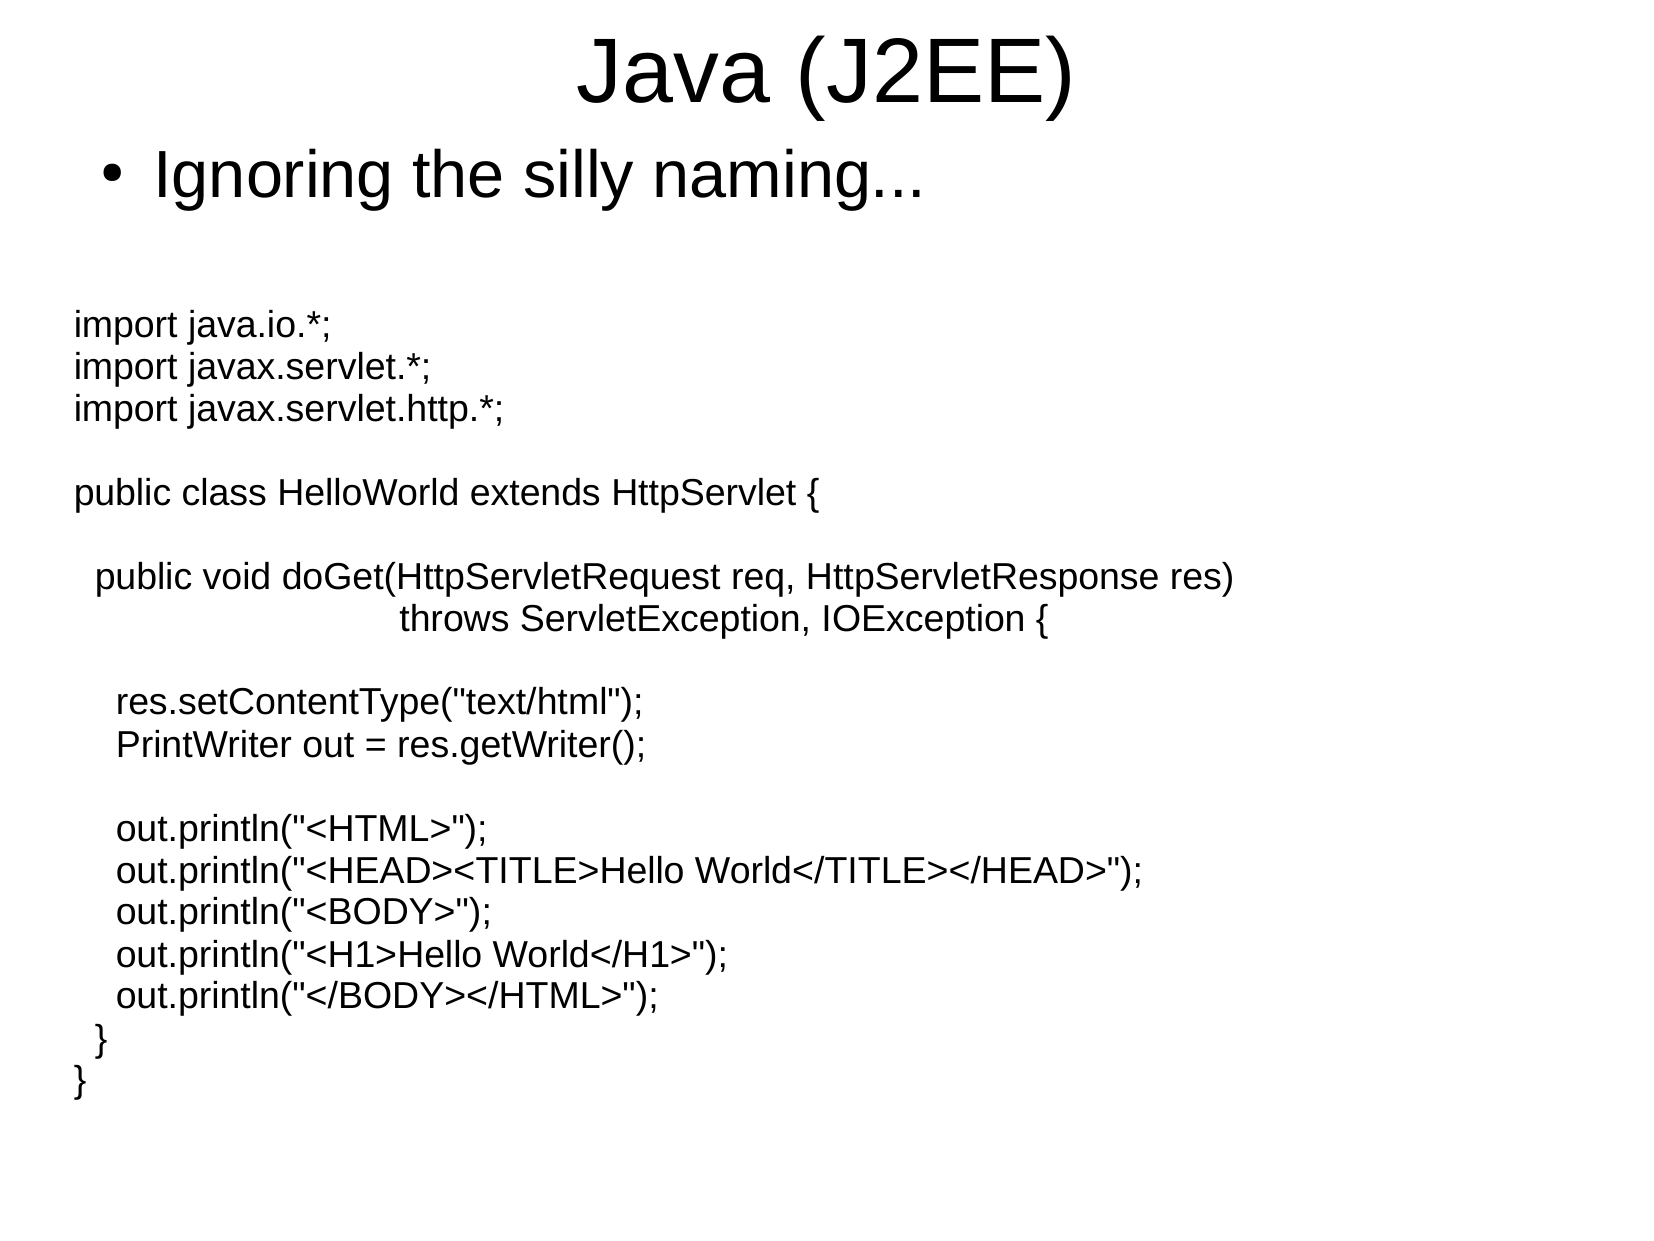

# Java (J2EE)
Ignoring the silly naming...
import java.io.*;
import javax.servlet.*;
import javax.servlet.http.*;
public class HelloWorld extends HttpServlet {
 public void doGet(HttpServletRequest req, HttpServletResponse res)
 throws ServletException, IOException {
 res.setContentType("text/html");
 PrintWriter out = res.getWriter();
 out.println("<HTML>");
 out.println("<HEAD><TITLE>Hello World</TITLE></HEAD>");
 out.println("<BODY>");
 out.println("<H1>Hello World</H1>");
 out.println("</BODY></HTML>");
 }
}